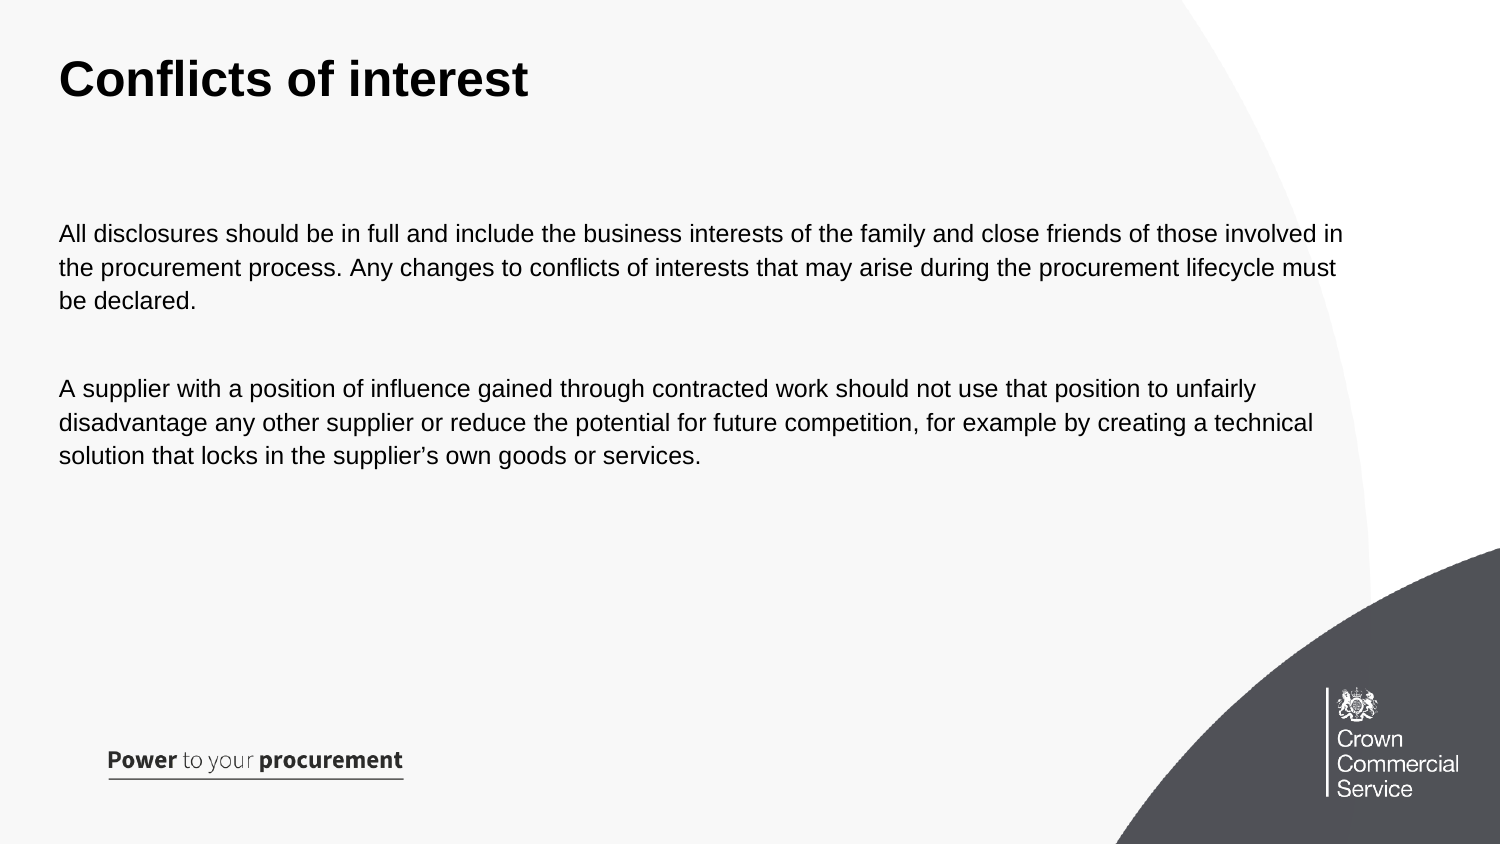

Conflicts of interest
All disclosures should be in full and include the business interests of the family and close friends of those involved in the procurement process. Any changes to conflicts of interests that may arise during the procurement lifecycle must be declared.
A supplier with a position of influence gained through contracted work should not use that position to unfairly disadvantage any other supplier or reduce the potential for future competition, for example by creating a technical solution that locks in the supplier’s own goods or services.